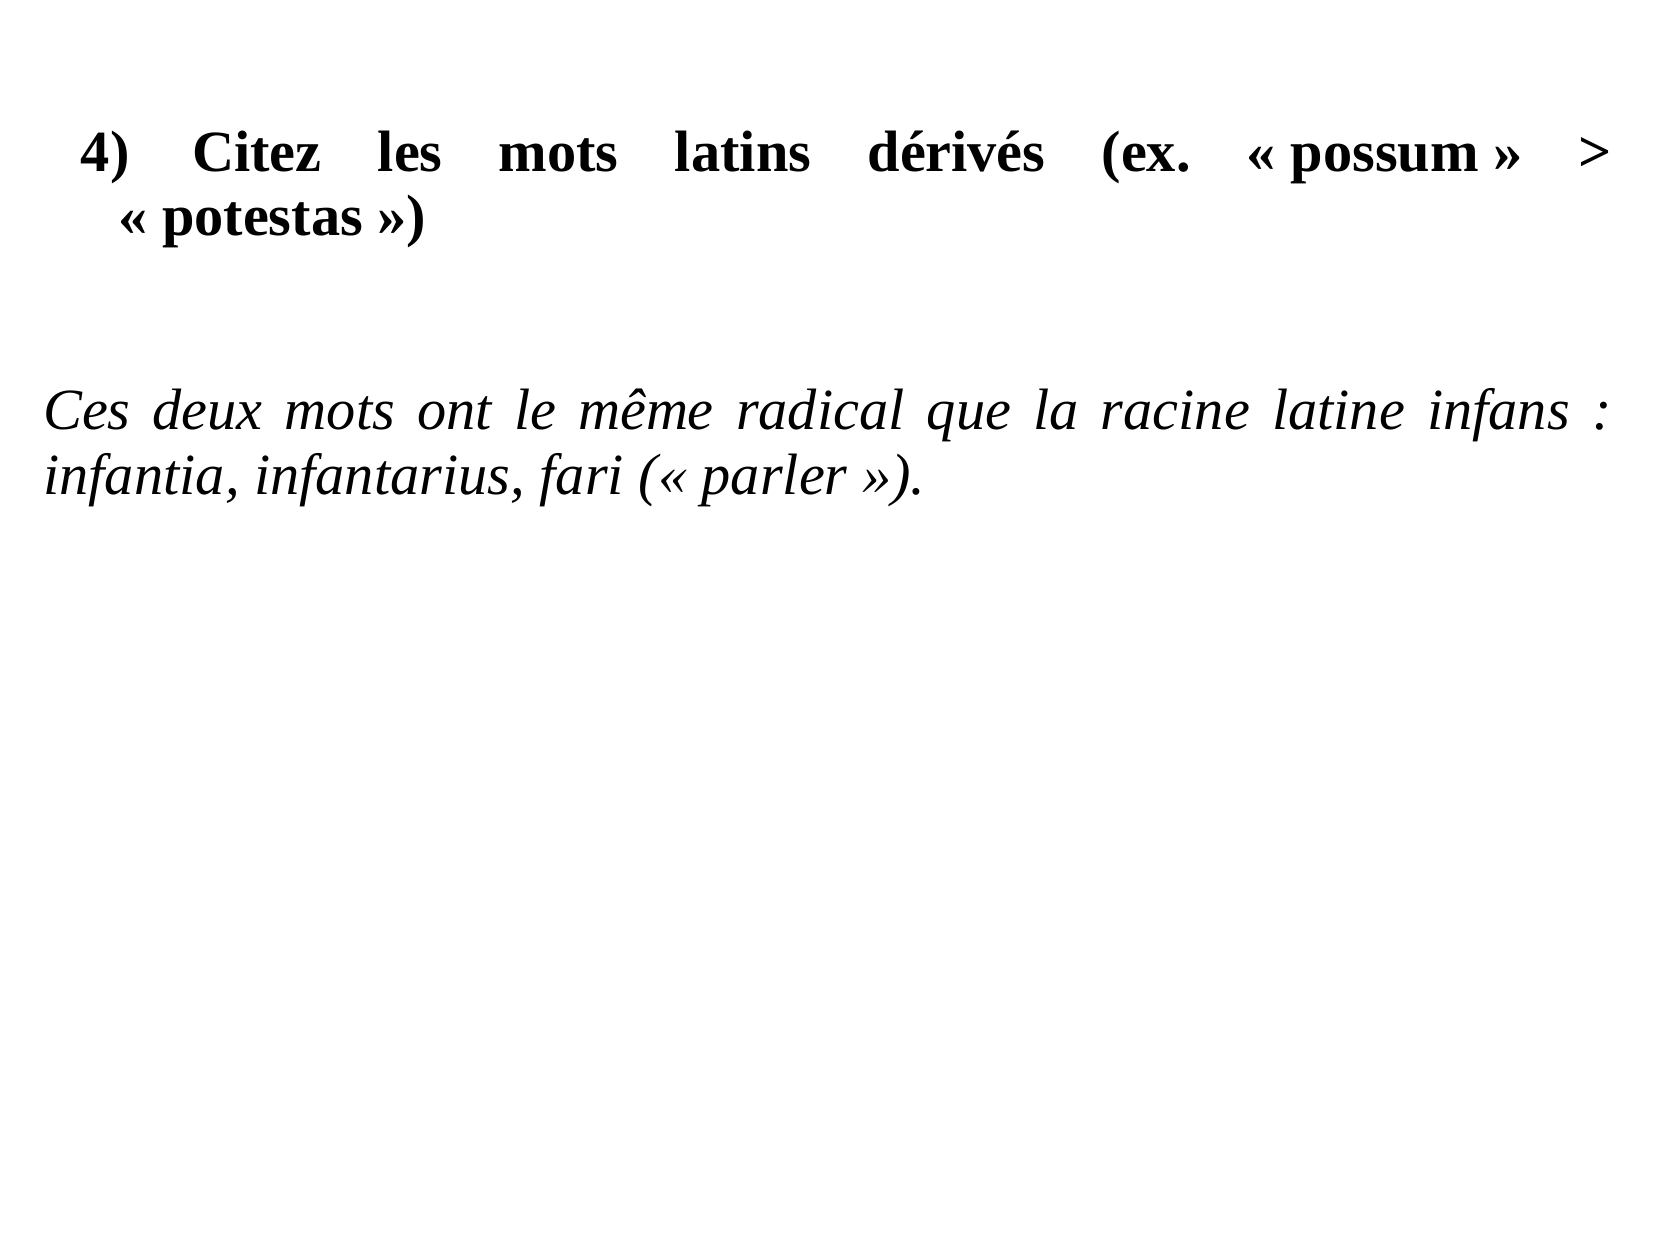

4)	Citez les mots latins dérivés (ex. « possum » > « potestas »)
Ces deux mots ont le même radical que la racine latine infans : infantia, infantarius, fari (« parler »).